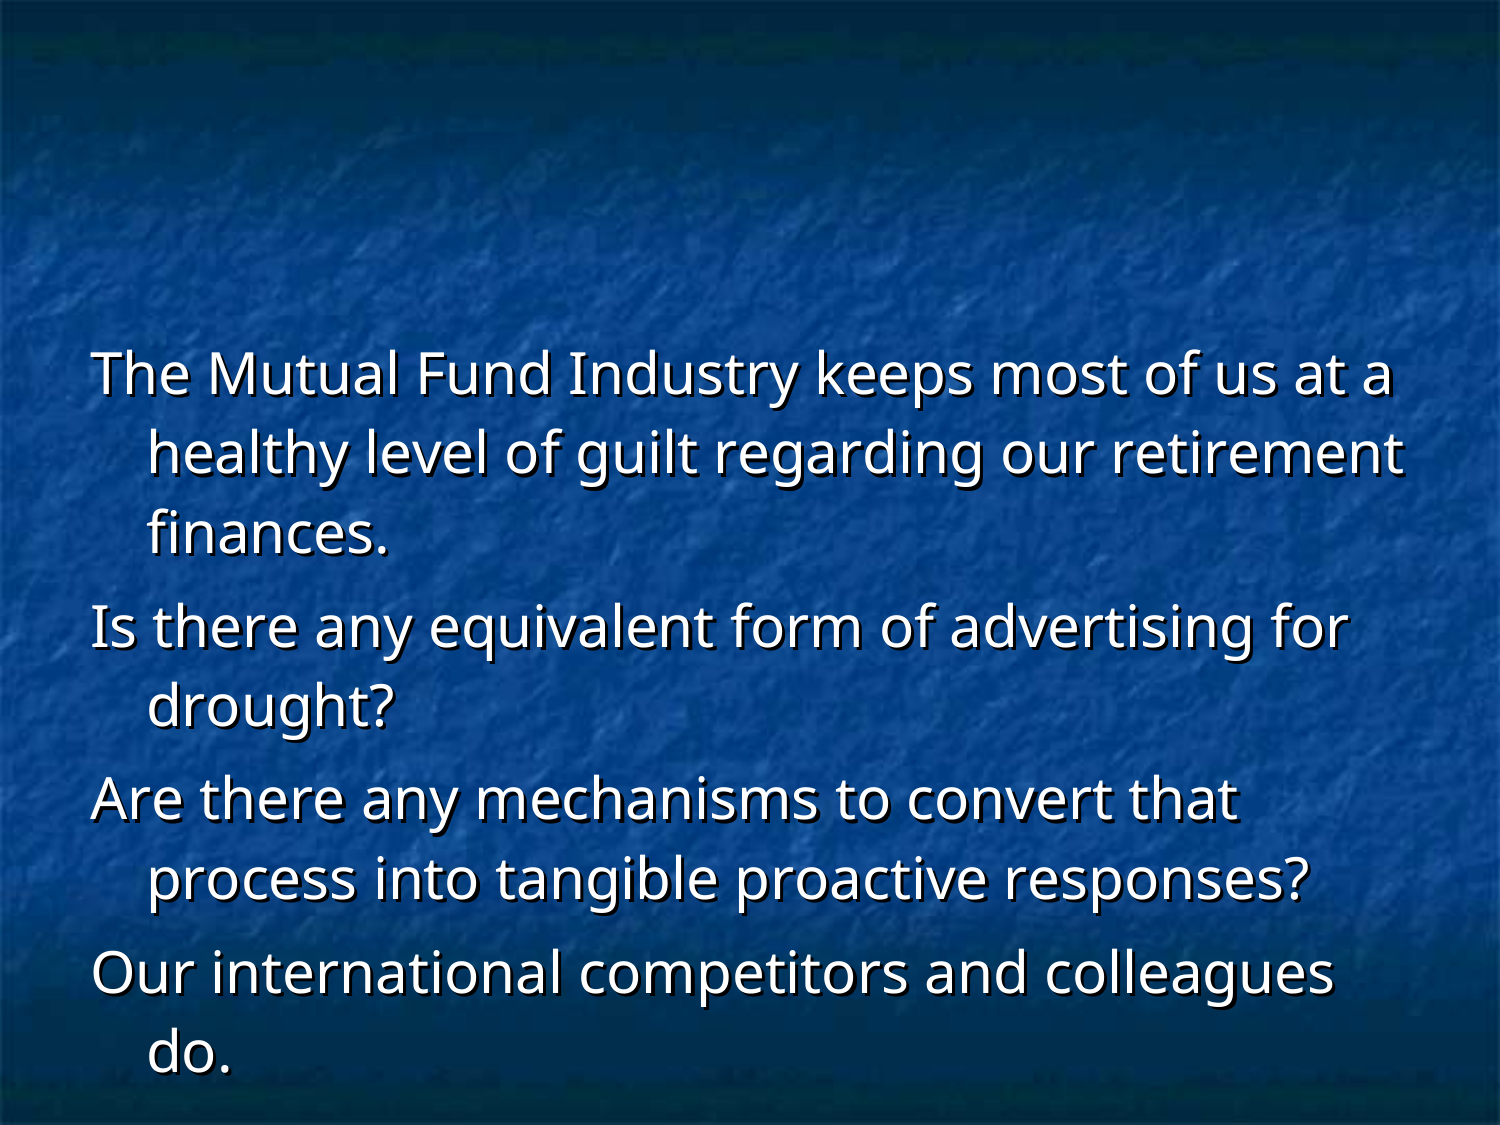

The Mutual Fund Industry keeps most of us at a healthy level of guilt regarding our retirement finances.
Is there any equivalent form of advertising for drought?
Are there any mechanisms to convert that process into tangible proactive responses?
Our international competitors and colleagues do.